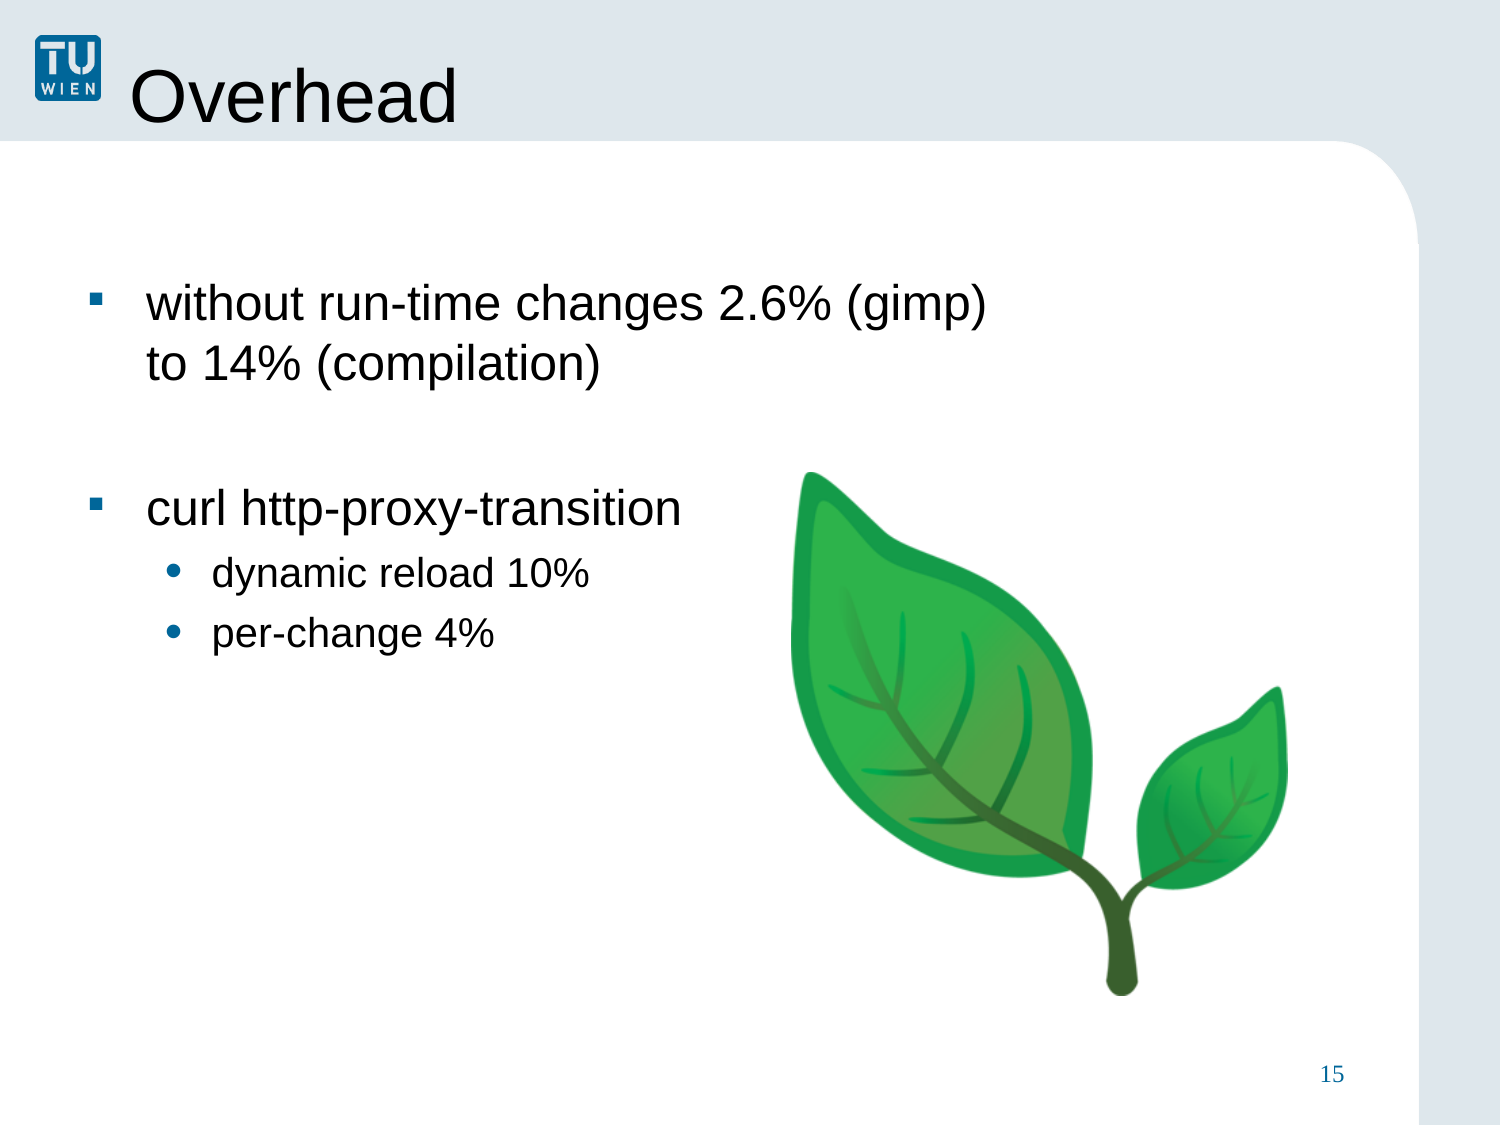

# Overhead
without run-time changes 2.6% (gimp)
to 14% (compilation)
curl http-proxy-transition
dynamic reload 10%
per-change 4%
15